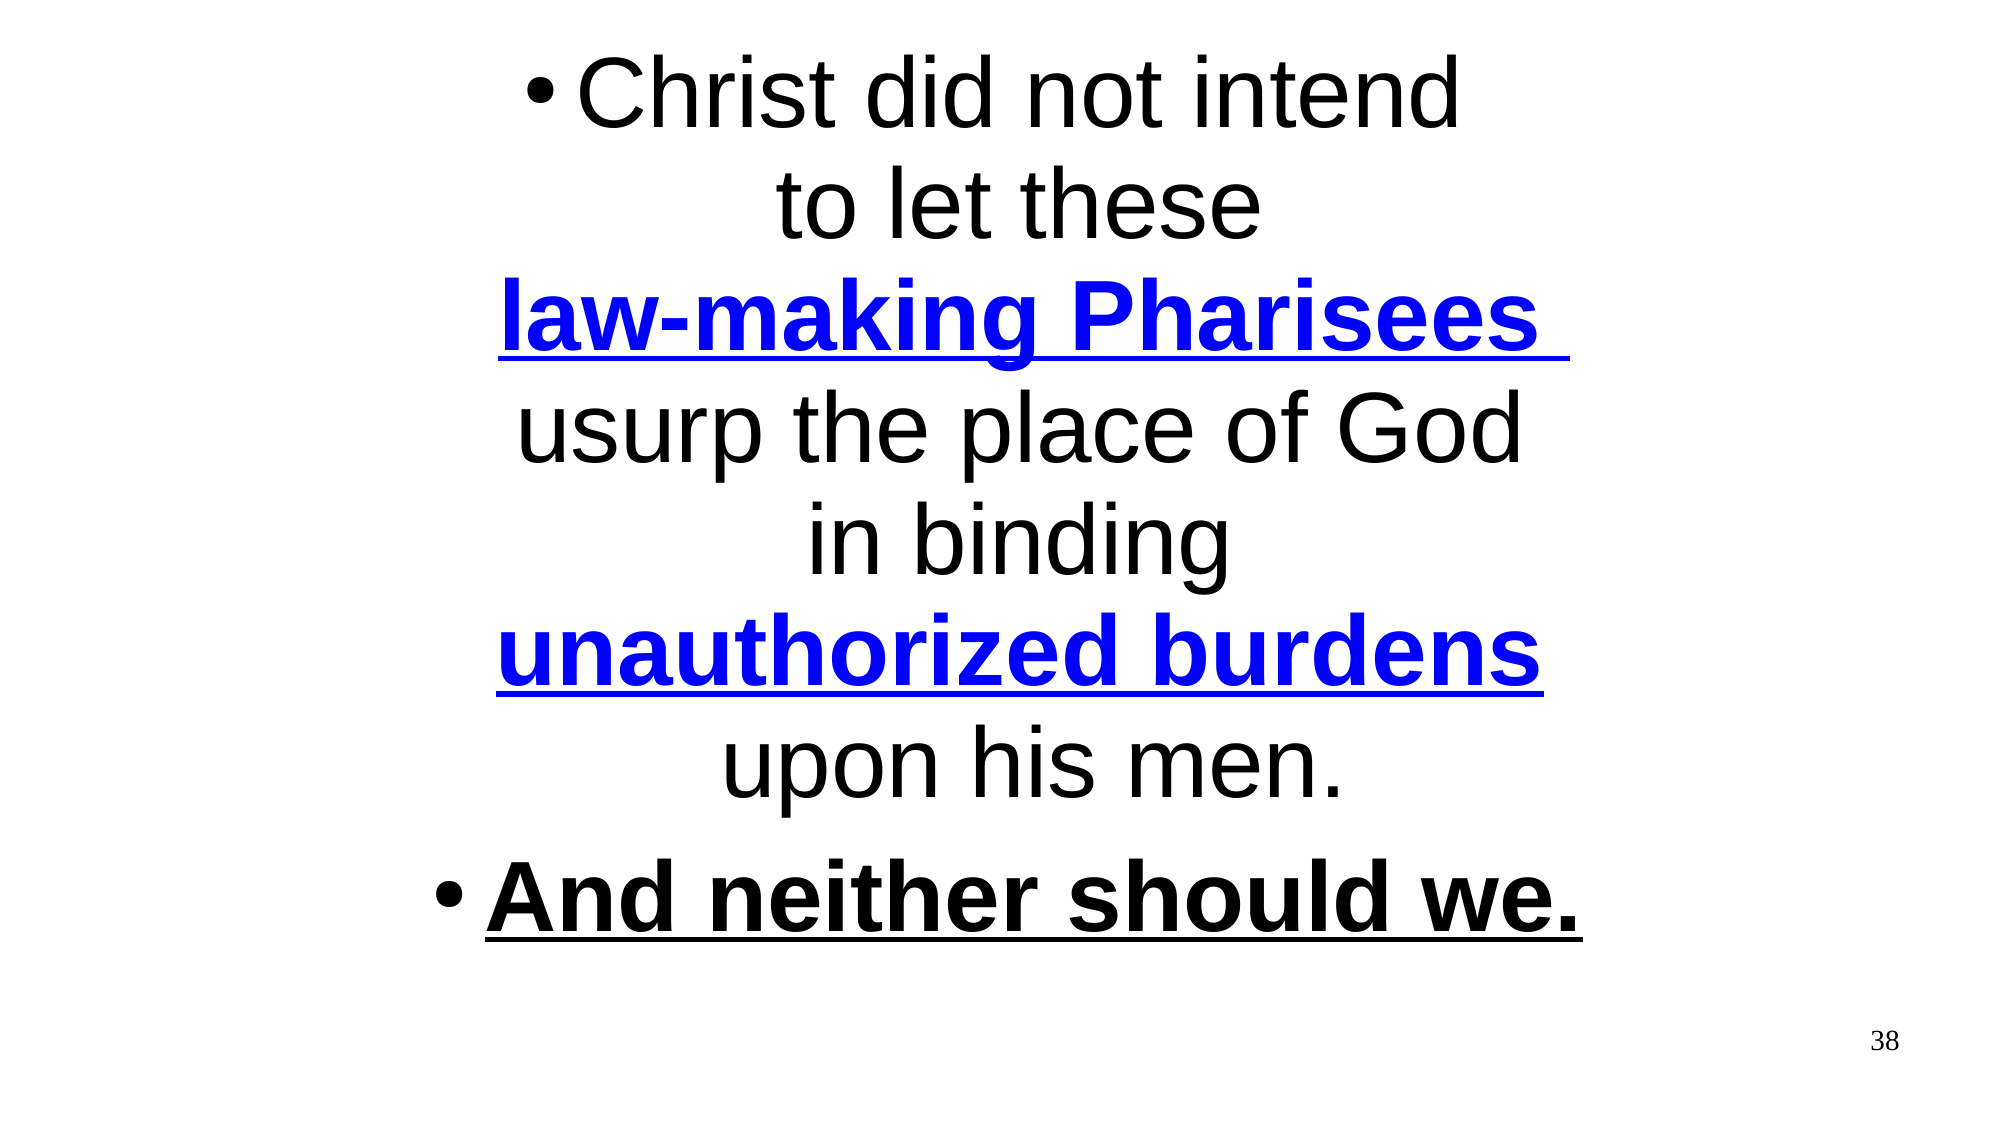

# Christ did not intend to let these law-making Pharisees usurp the place of God in binding unauthorized burdens upon his men.
And neither should we.
38